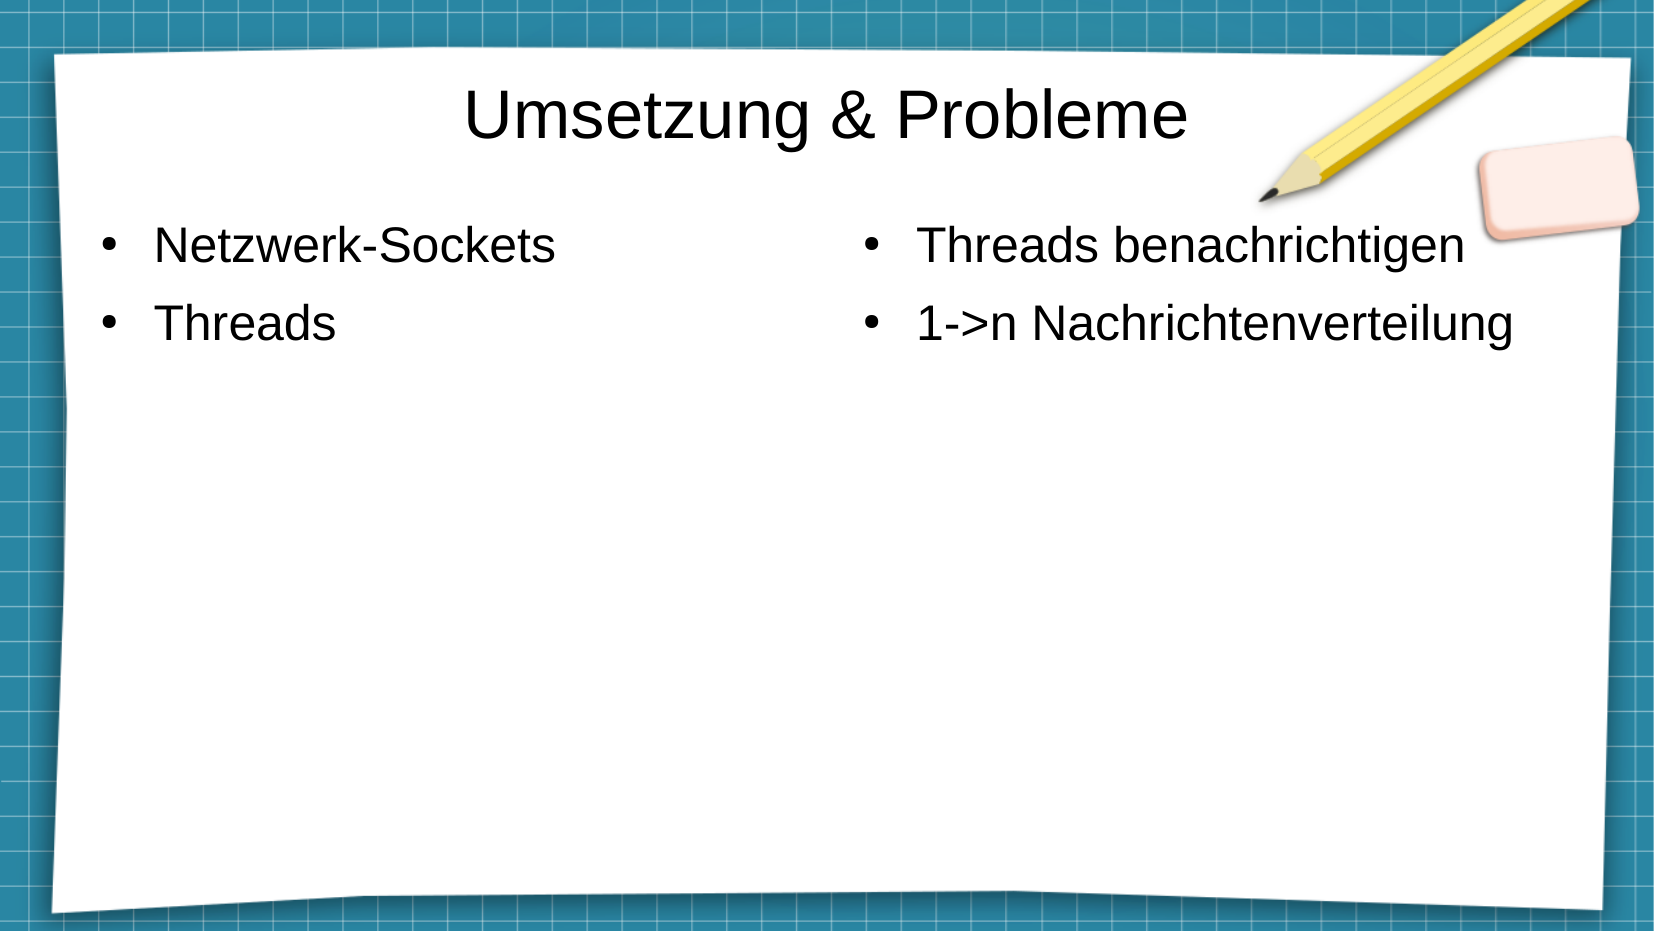

# Umsetzung & Probleme
Netzwerk-Sockets
Threads
Threads benachrichtigen
1->n Nachrichtenverteilung